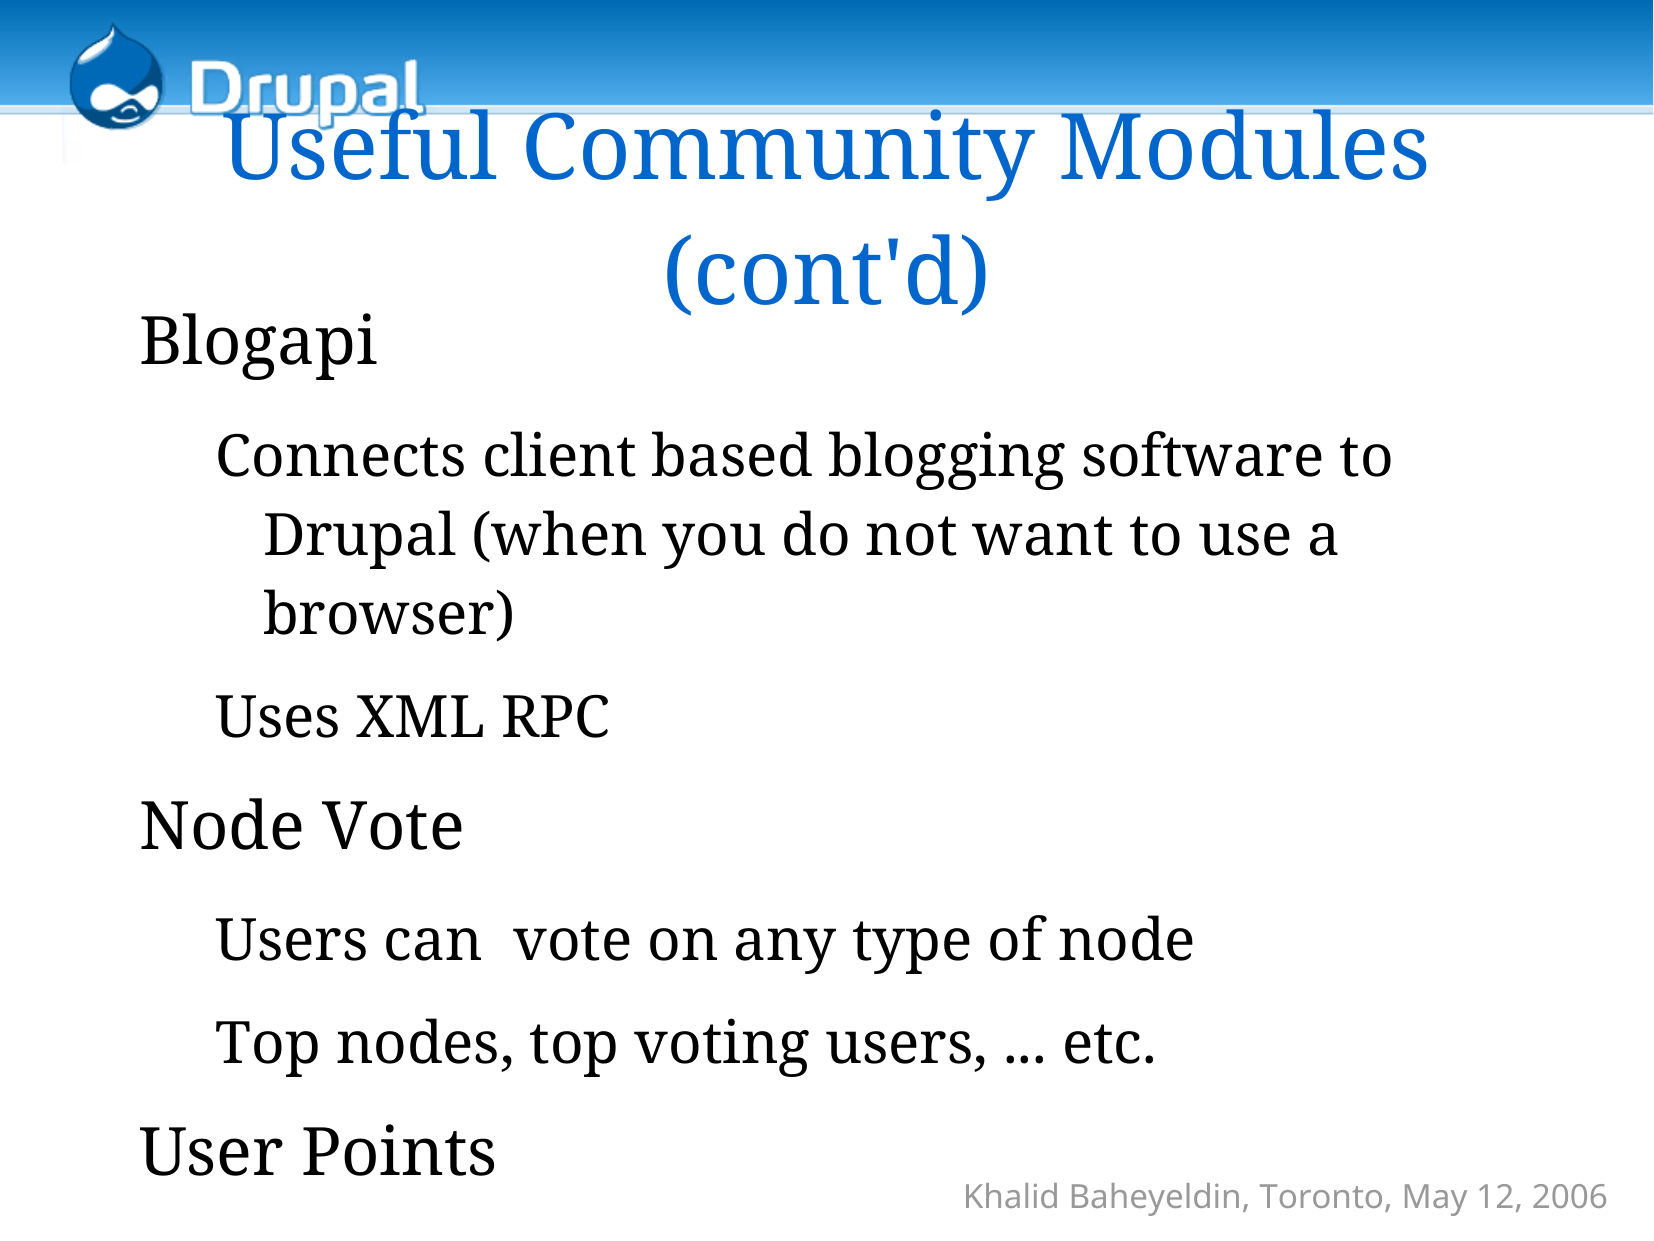

# Useful Community Modules (cont'd)
Blogapi
Connects client based blogging software to Drupal (when you do not want to use a browser)
Uses XML RPC
Node Vote
Users can vote on any type of node
Top nodes, top voting users, ... etc.
User Points
User gain and lose points for doing certain actions (posting, commenting, voting, inviting others